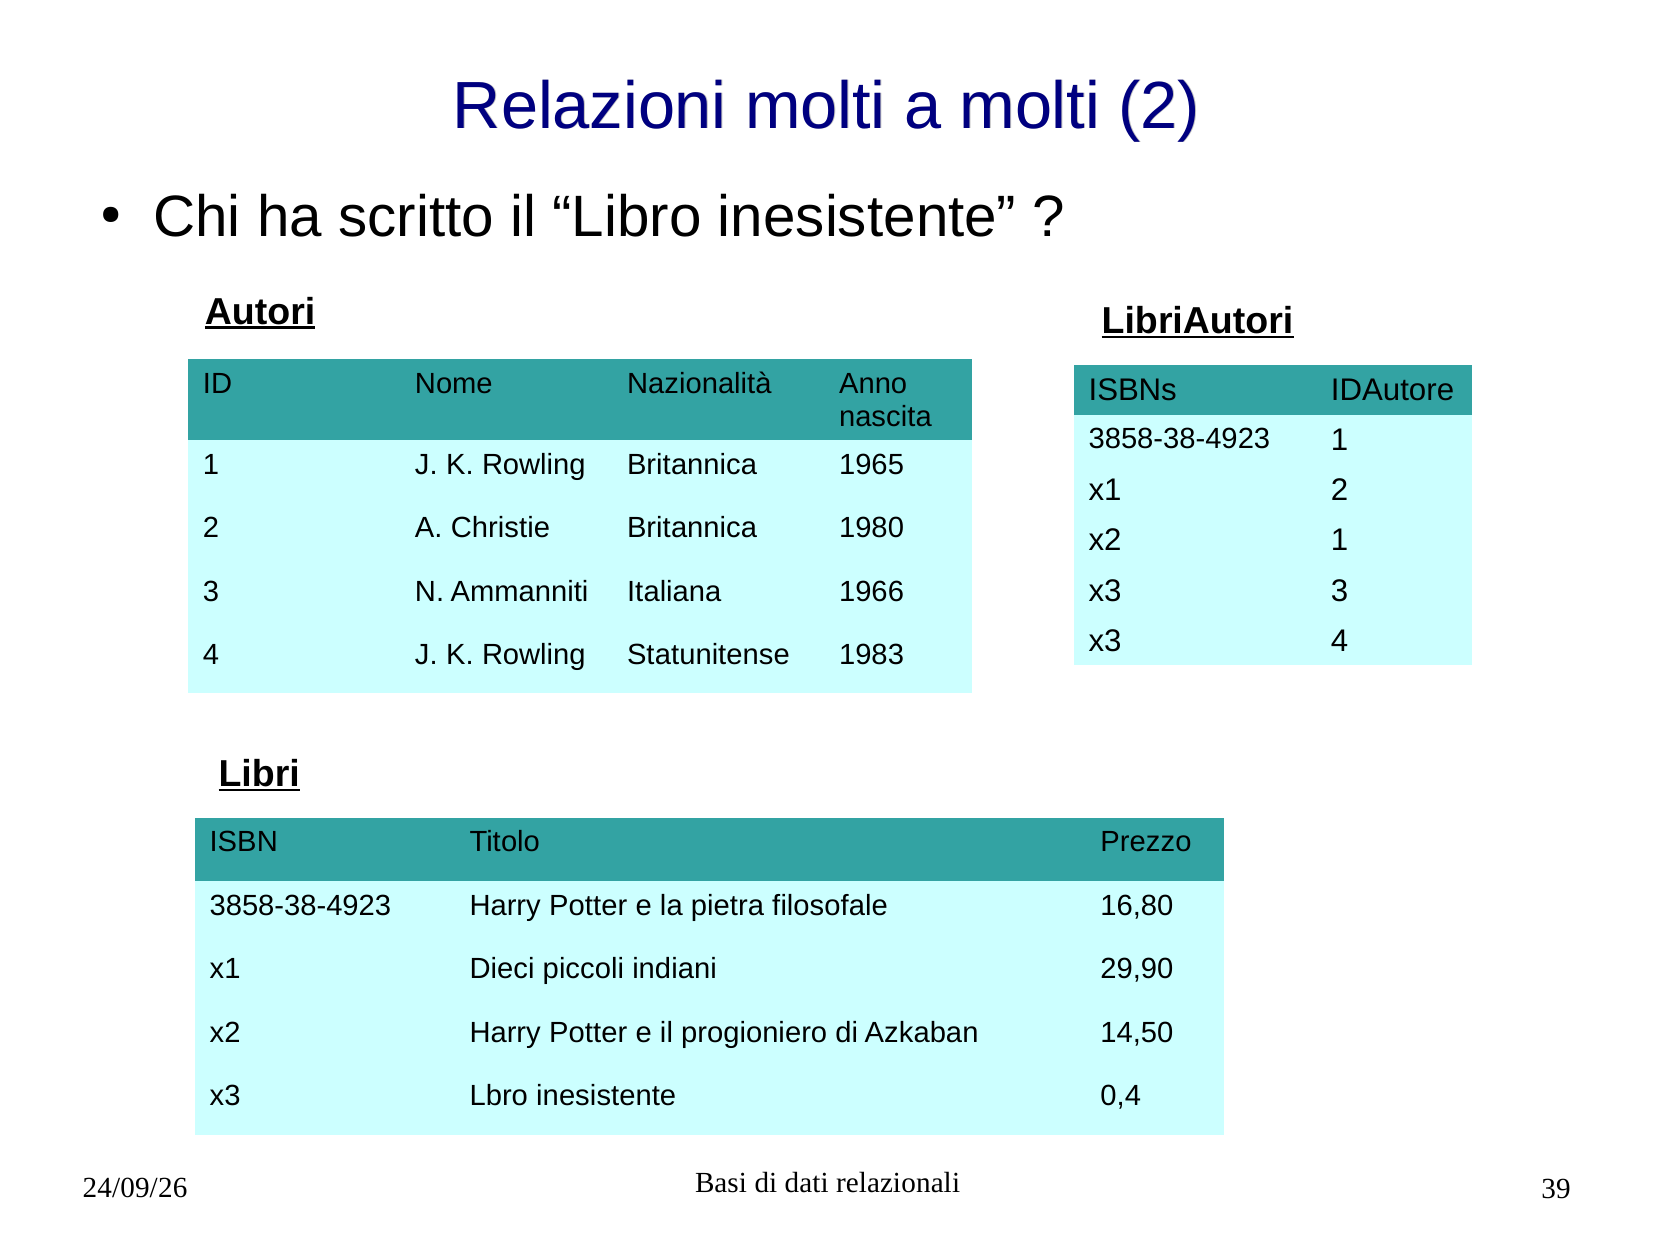

# Relazioni molti a molti (2)
Chi ha scritto il “Libro inesistente” ?
Autori
LibriAutori
| ID | Nome | Nazionalità | Anno nascita |
| --- | --- | --- | --- |
| 1 | J. K. Rowling | Britannica | 1965 |
| 2 | A. Christie | Britannica | 1980 |
| 3 | N. Ammanniti | Italiana | 1966 |
| 4 | J. K. Rowling | Statunitense | 1983 |
| ISBNs | IDAutore |
| --- | --- |
| 3858-38-4923 | 1 |
| x1 | 2 |
| x2 | 1 |
| x3 | 3 |
| x3 | 4 |
Libri
| ISBN | Titolo | Prezzo |
| --- | --- | --- |
| 3858-38-4923 | Harry Potter e la pietra filosofale | 16,80 |
| x1 | Dieci piccoli indiani | 29,90 |
| x2 | Harry Potter e il progioniero di Azkaban | 14,50 |
| x3 | Lbro inesistente | 0,4 |